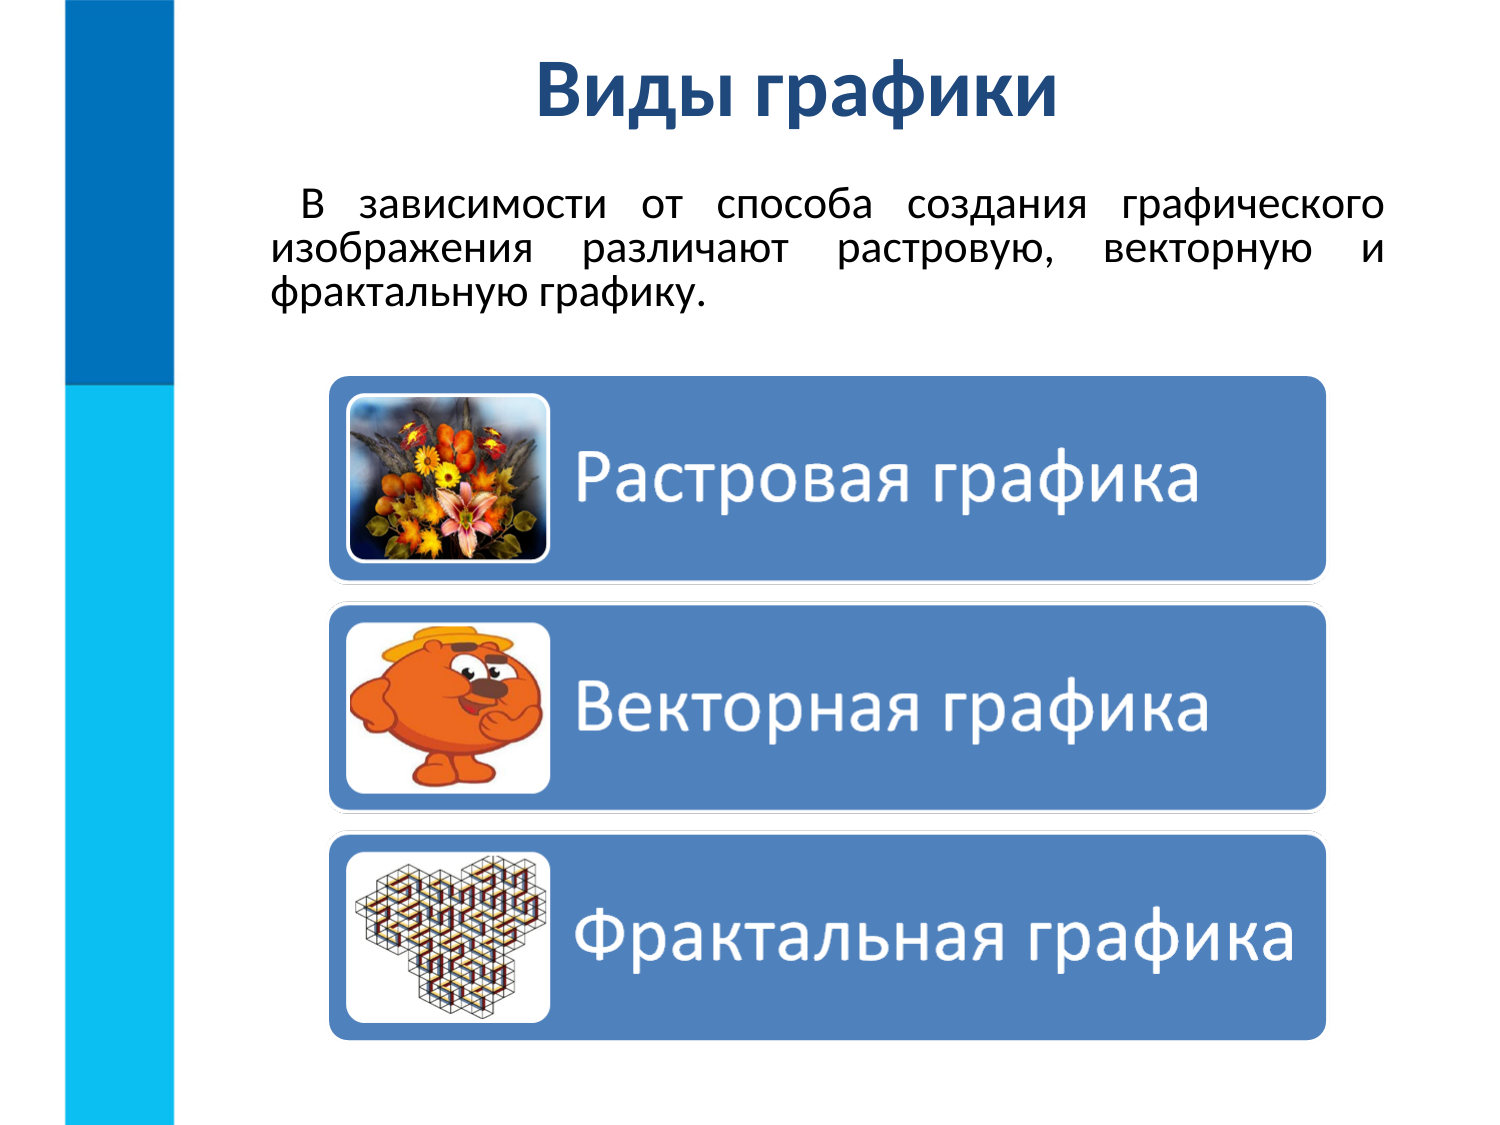

Виды графики
В зависимости от способа создания графического изображения различают растровую, векторную и фрактальную графику.